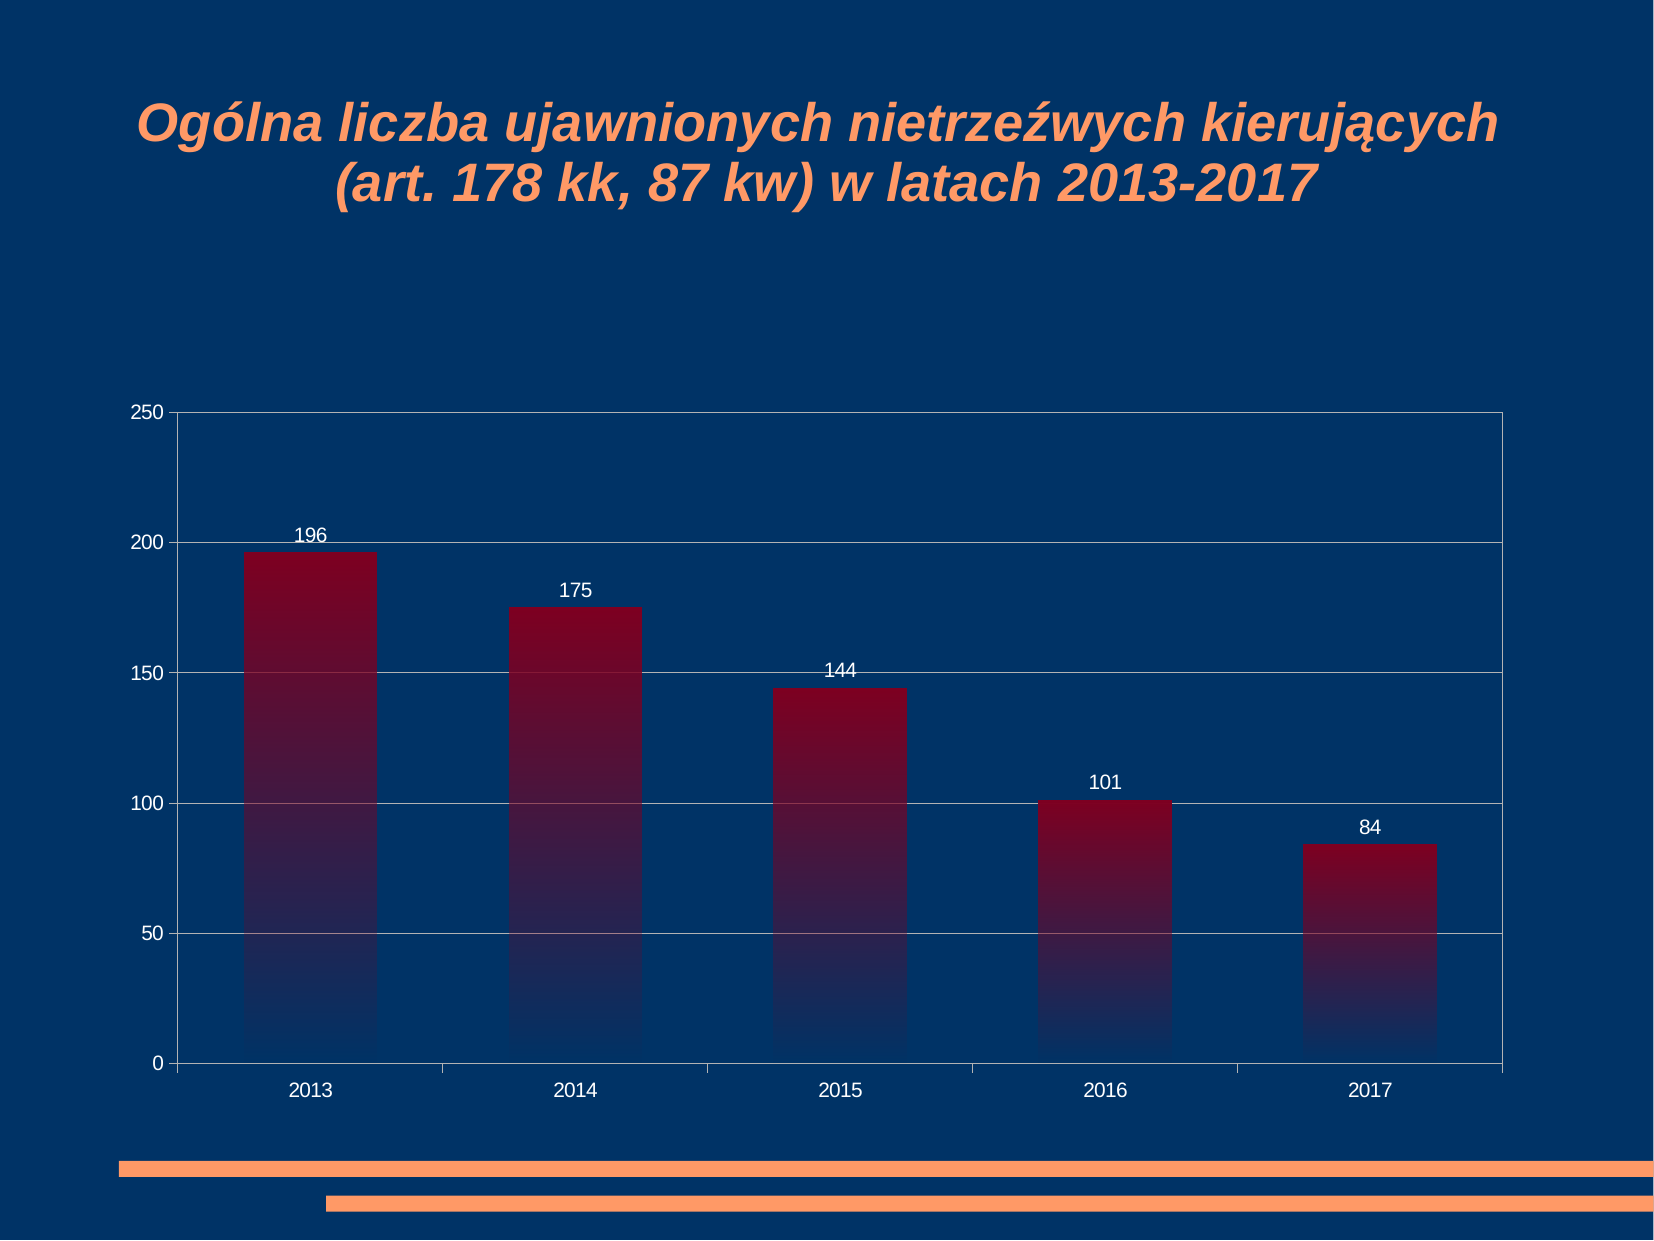

# Ogólna liczba ujawnionych nietrzeźwych kierujących (art. 178 kk, 87 kw) w latach 2013-2017
### Chart
| Category | KMP Jaworzno |
|---|---|
| 2013 | 196.0 |
| 2014 | 175.0 |
| 2015 | 144.0 |
| 2016 | 101.0 |
| 2017 | 84.0 |